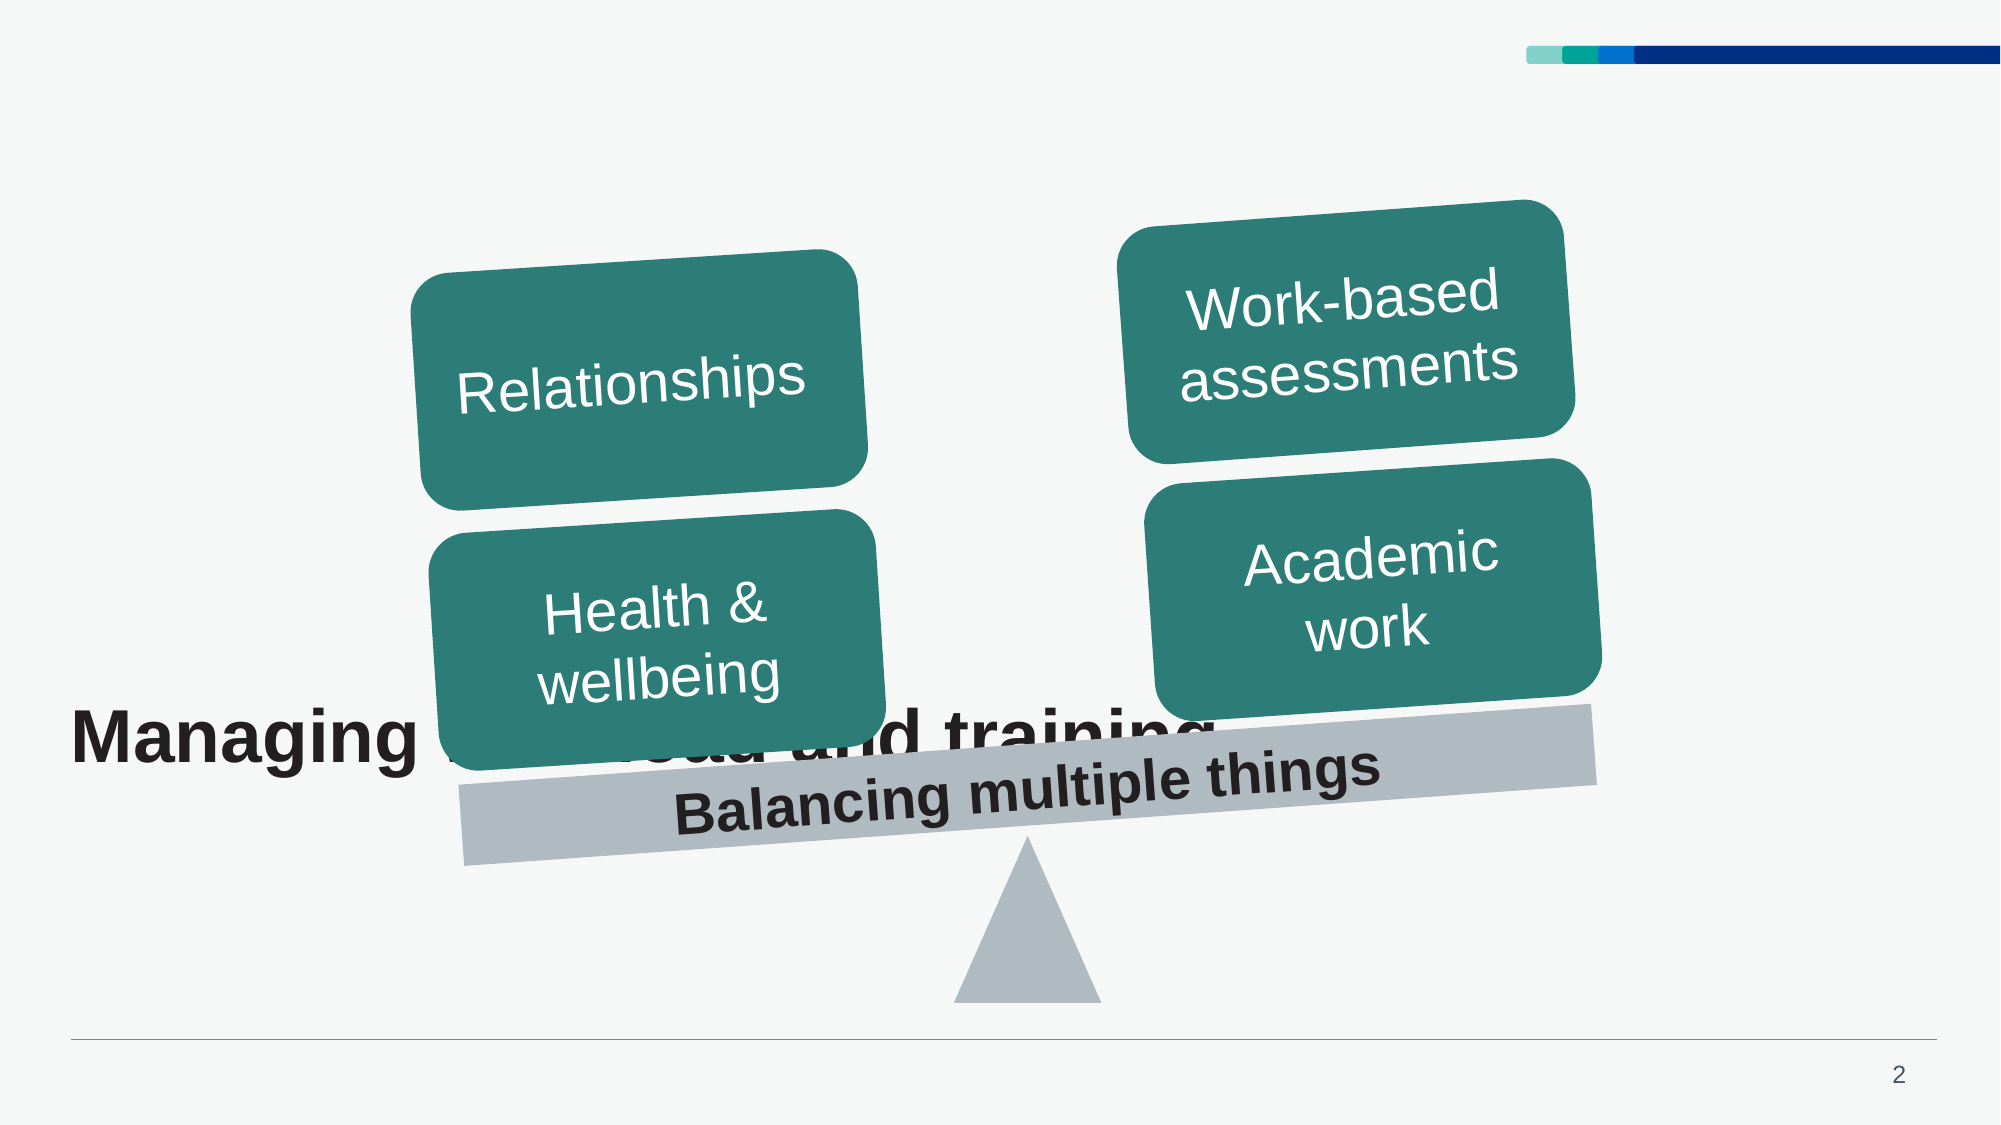

Work-based assessments
Relationships
Academic work
Health & wellbeing
Balancing multiple things
# Managing workload and training